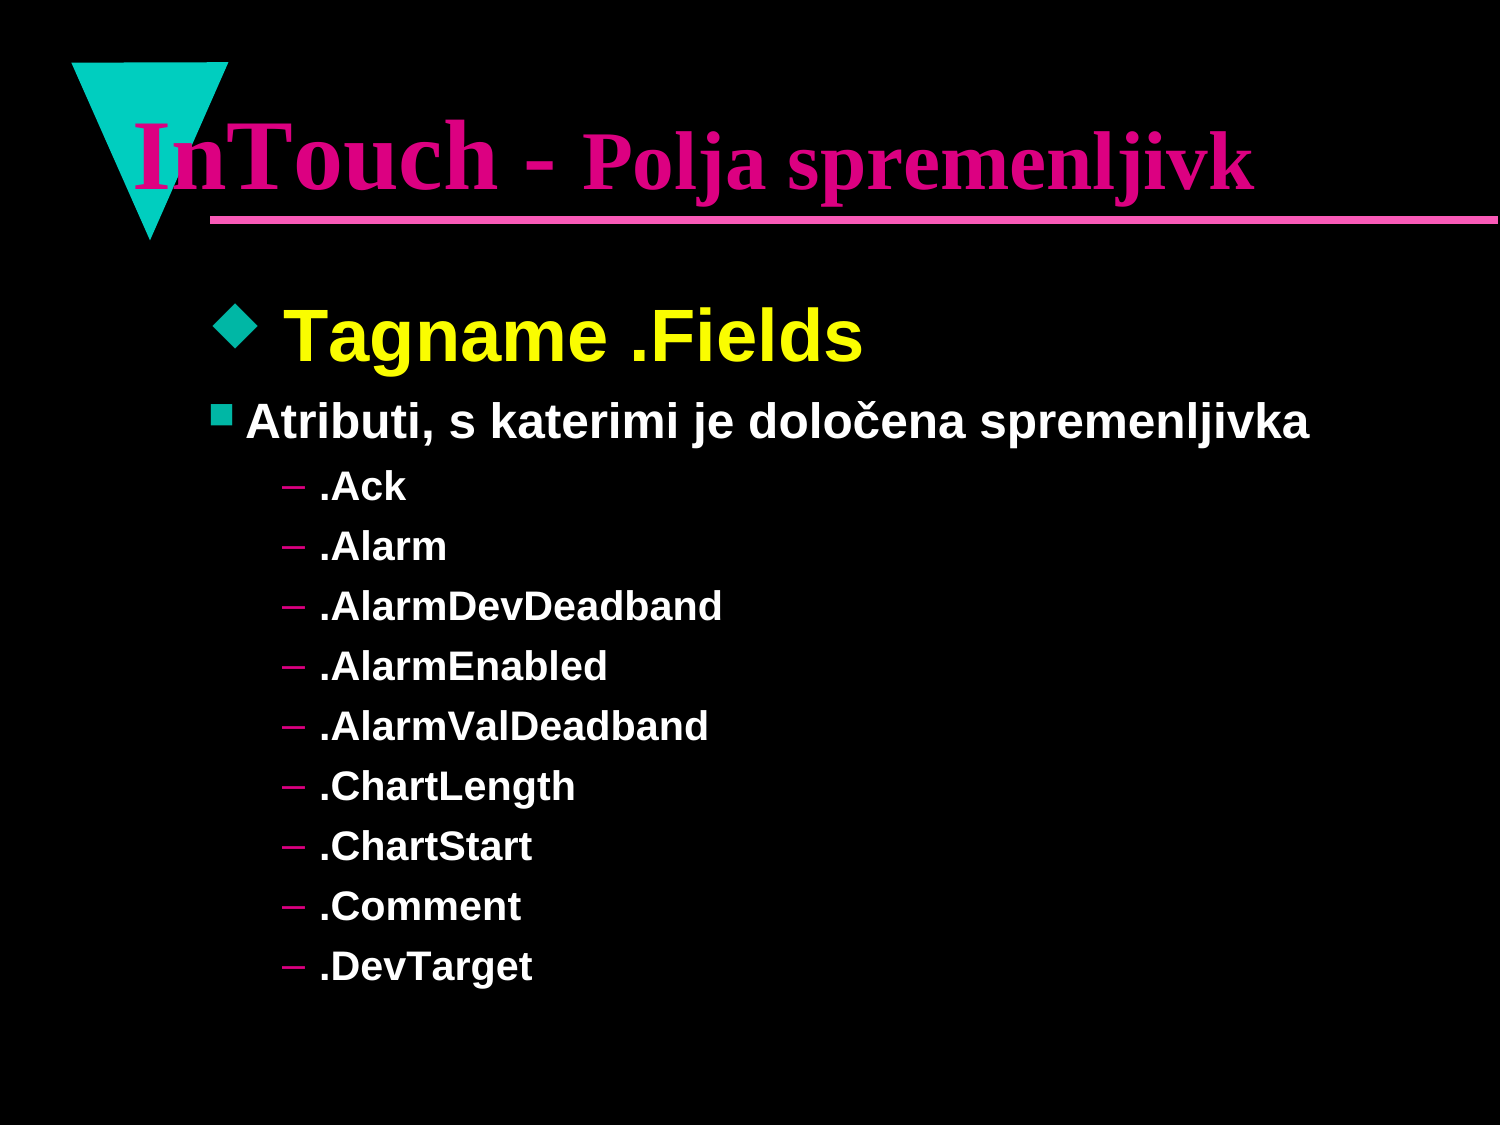

# InTouch - Polja spremenljivk
 Tagname .Fields
Atributi, s katerimi je določena spremenljivka
.Ack
.Alarm
.AlarmDevDeadband
.AlarmEnabled
.AlarmValDeadband
.ChartLength
.ChartStart
.Comment
.DevTarget
Slovar spremenljivk
32